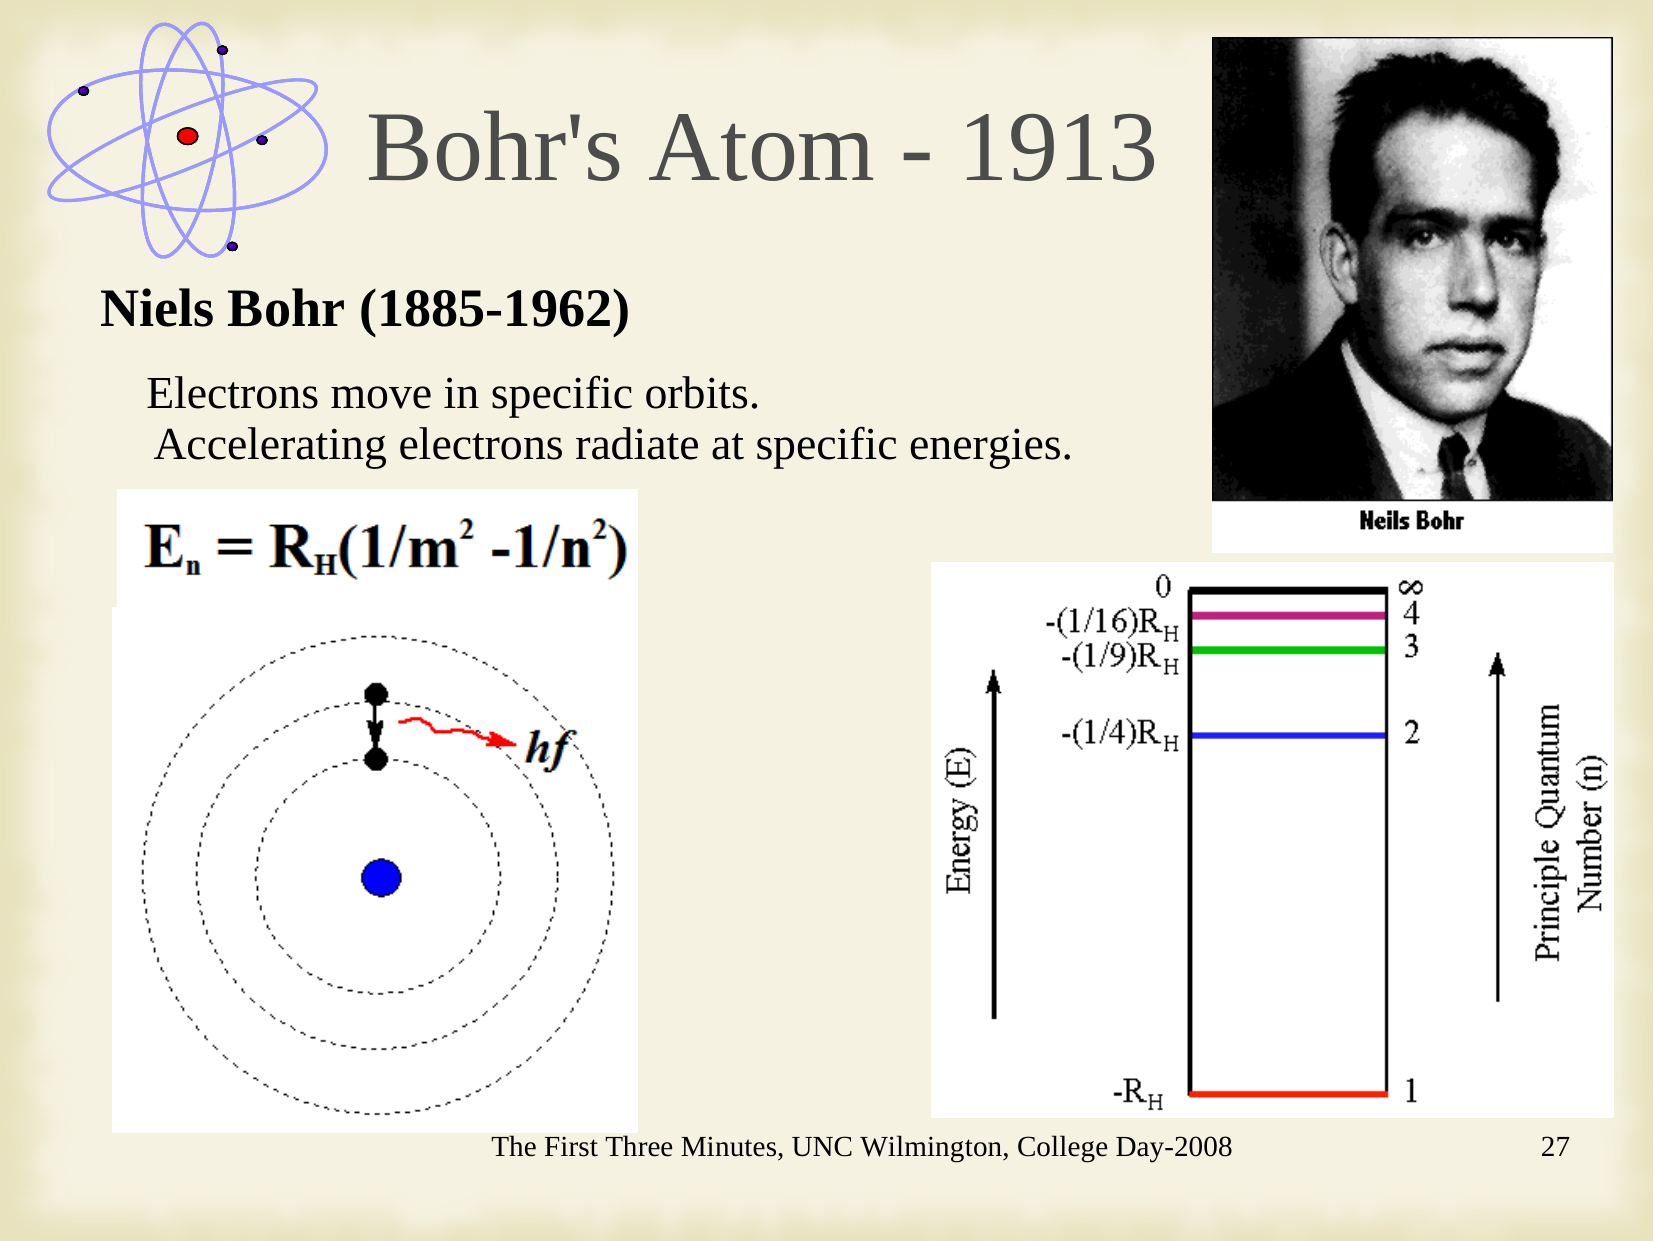

# Bohr's Atom - 1913
Niels Bohr (1885-1962)
 Electrons move in specific orbits.
Accelerating electrons radiate at specific energies.
The First Three Minutes, UNC Wilmington, College Day-2008
27